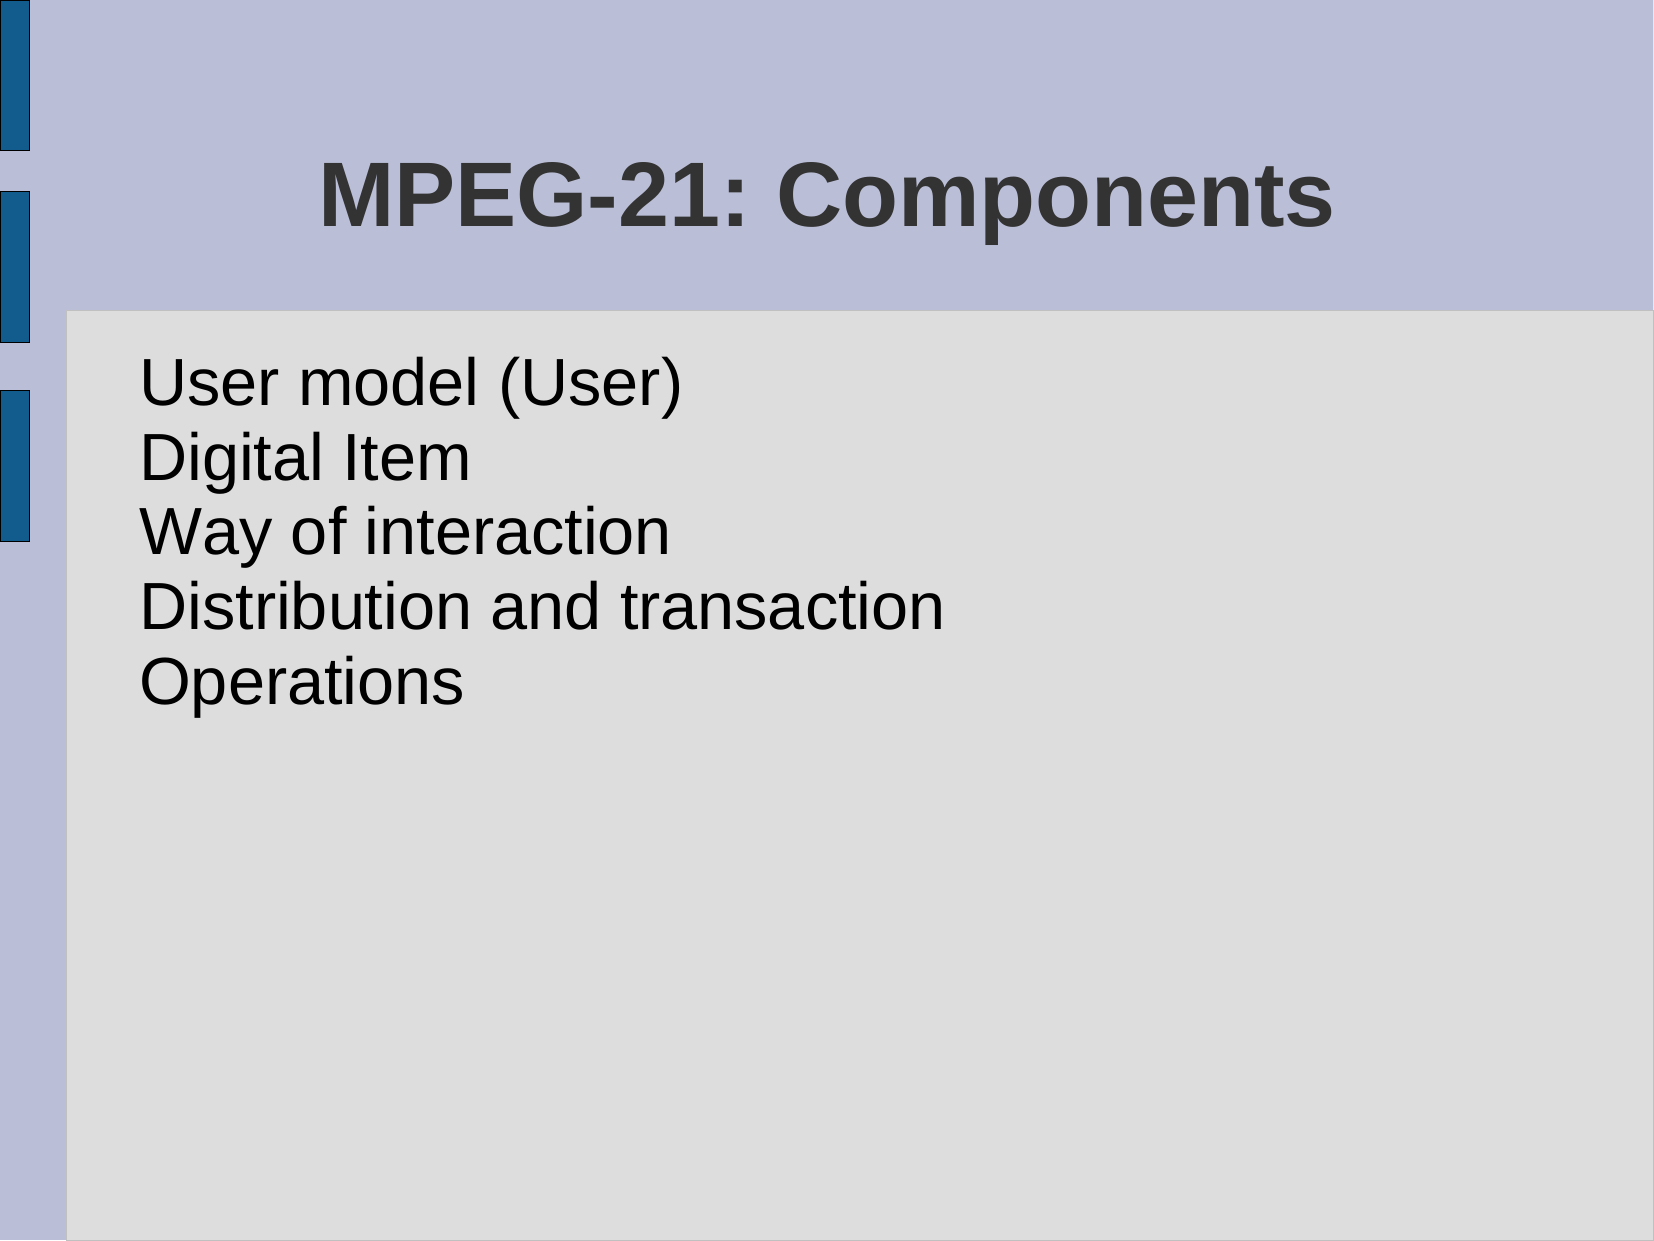

# MPEG-21: Components
User model (User)
Digital Item
Way of interaction
Distribution and transaction
Operations